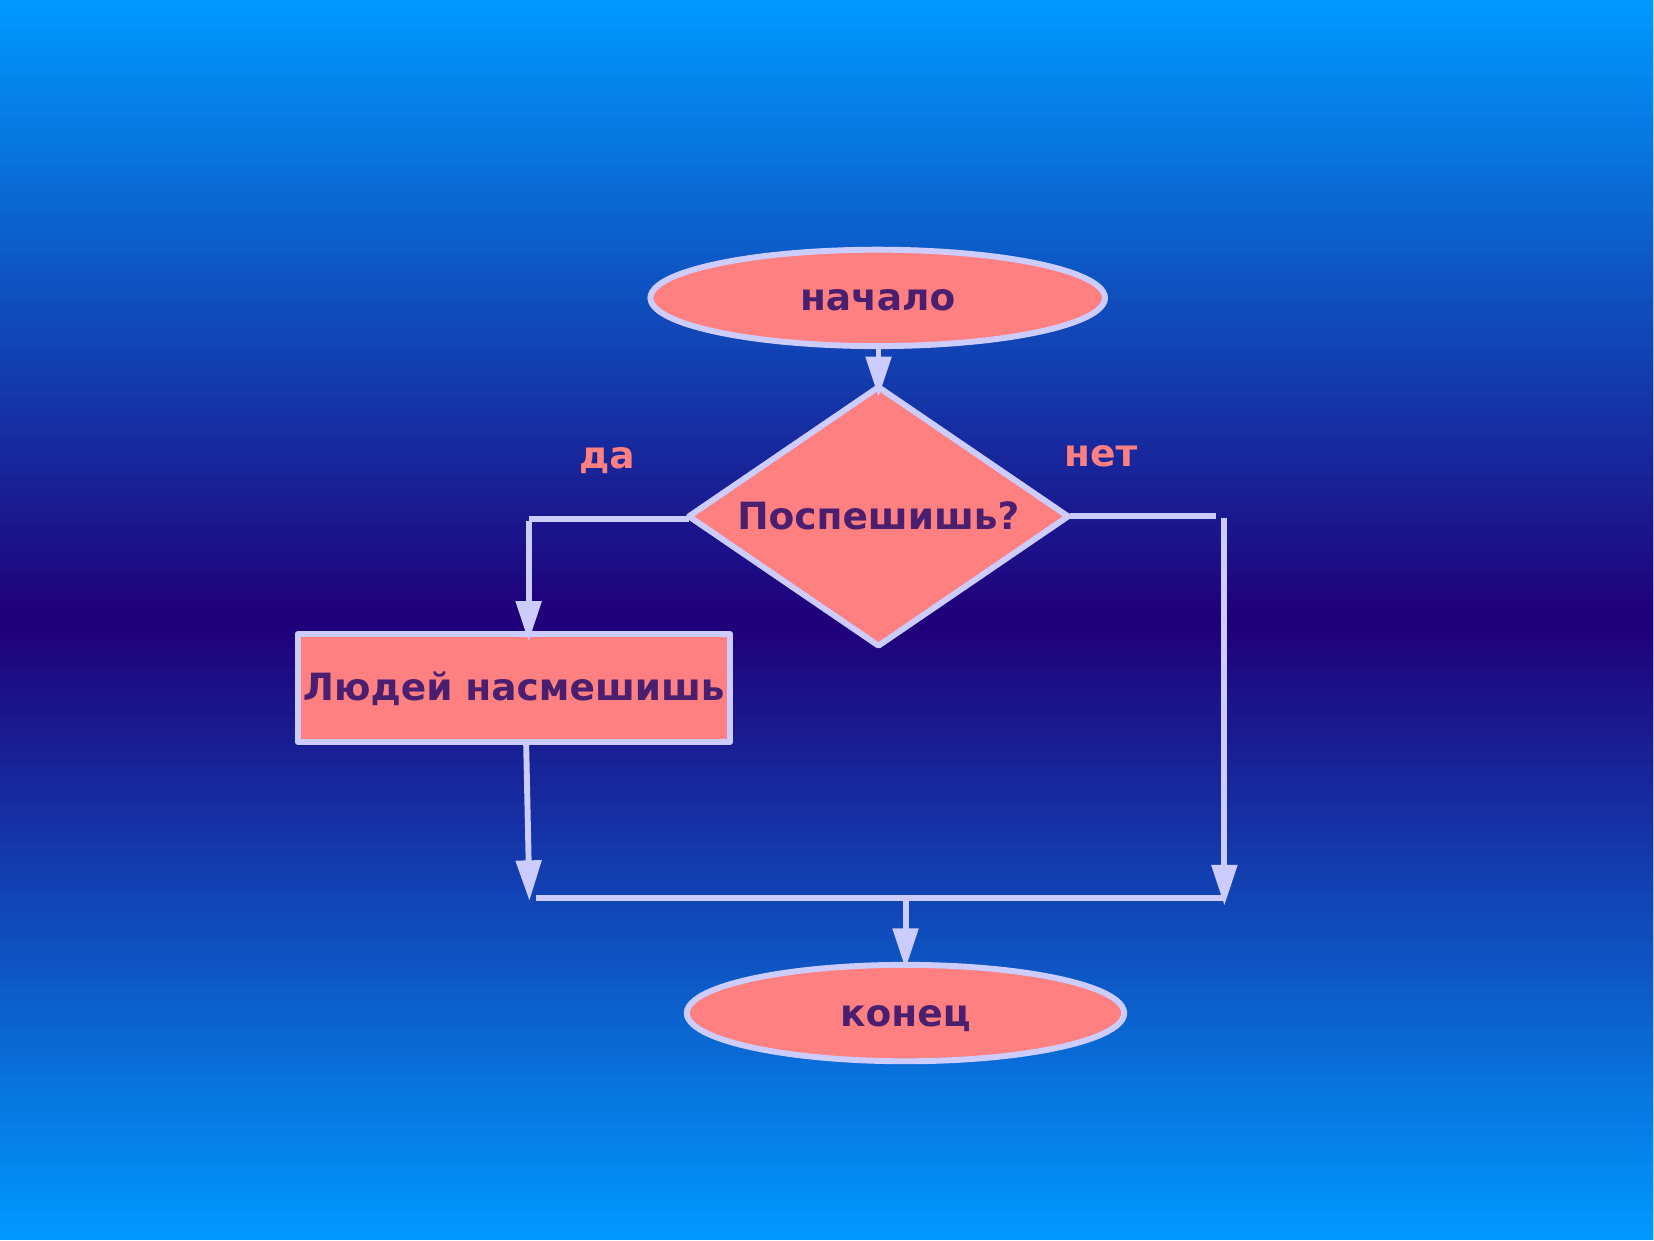

начало
Поспешишь?
нет
да
Людей насмешишь
конец